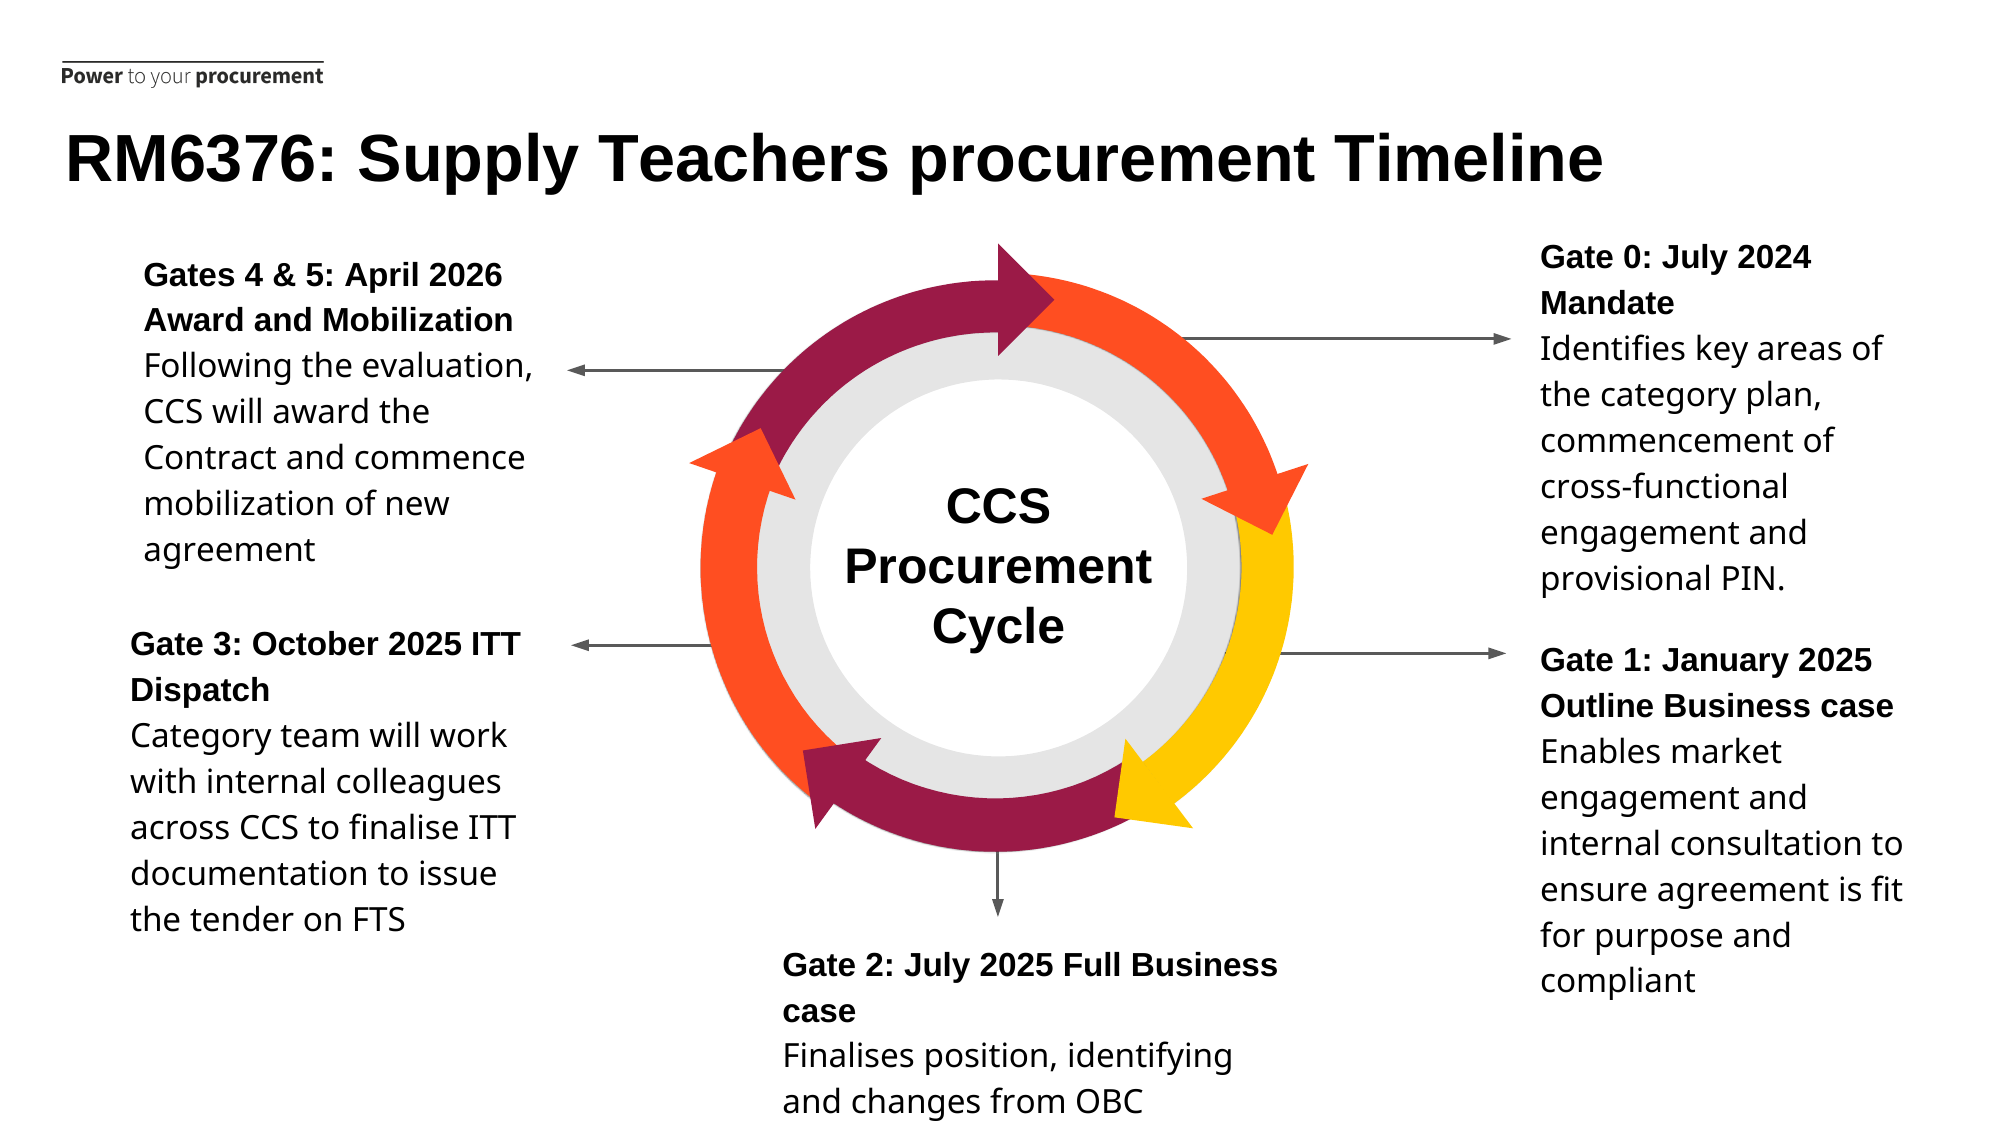

# RM6376: Supply Teachers procurement Timeline
Gate 0: July 2024 Mandate
Identifies key areas of the category plan, commencement of cross-functional engagement and provisional PIN.
Gates 4 & 5: April 2026 Award and Mobilization
Following the evaluation, CCS will award the Contract and commence mobilization of new agreement
CCS Procurement Cycle
Gate 3: October 2025 ITT Dispatch
Category team will work with internal colleagues across CCS to finalise ITT documentation to issue the tender on FTS
Gate 1: January 2025 Outline Business case
Enables market engagement and internal consultation to ensure agreement is fit for purpose and compliant
Gate 2: July 2025 Full Business case
Finalises position, identifying and changes from OBC document